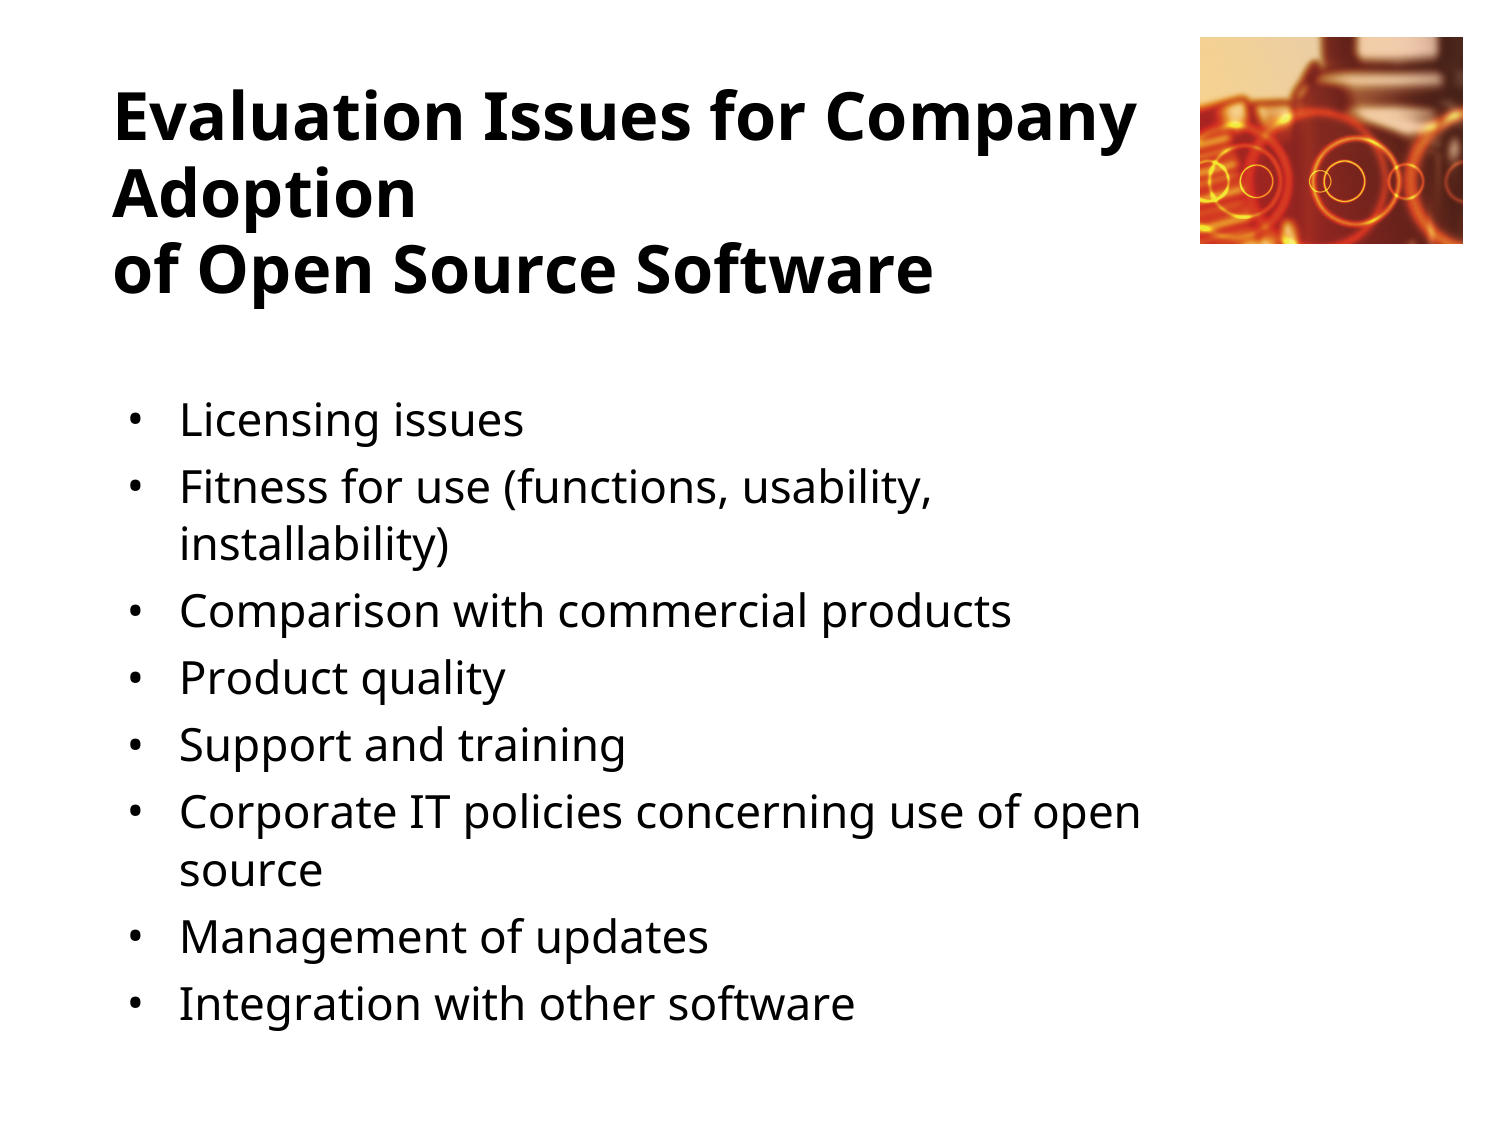

# Evaluation Issues for Company Adoption of Open Source Software
Licensing issues
Fitness for use (functions, usability, installability)
Comparison with commercial products
Product quality
Support and training
Corporate IT policies concerning use of open source
Management of updates
Integration with other software